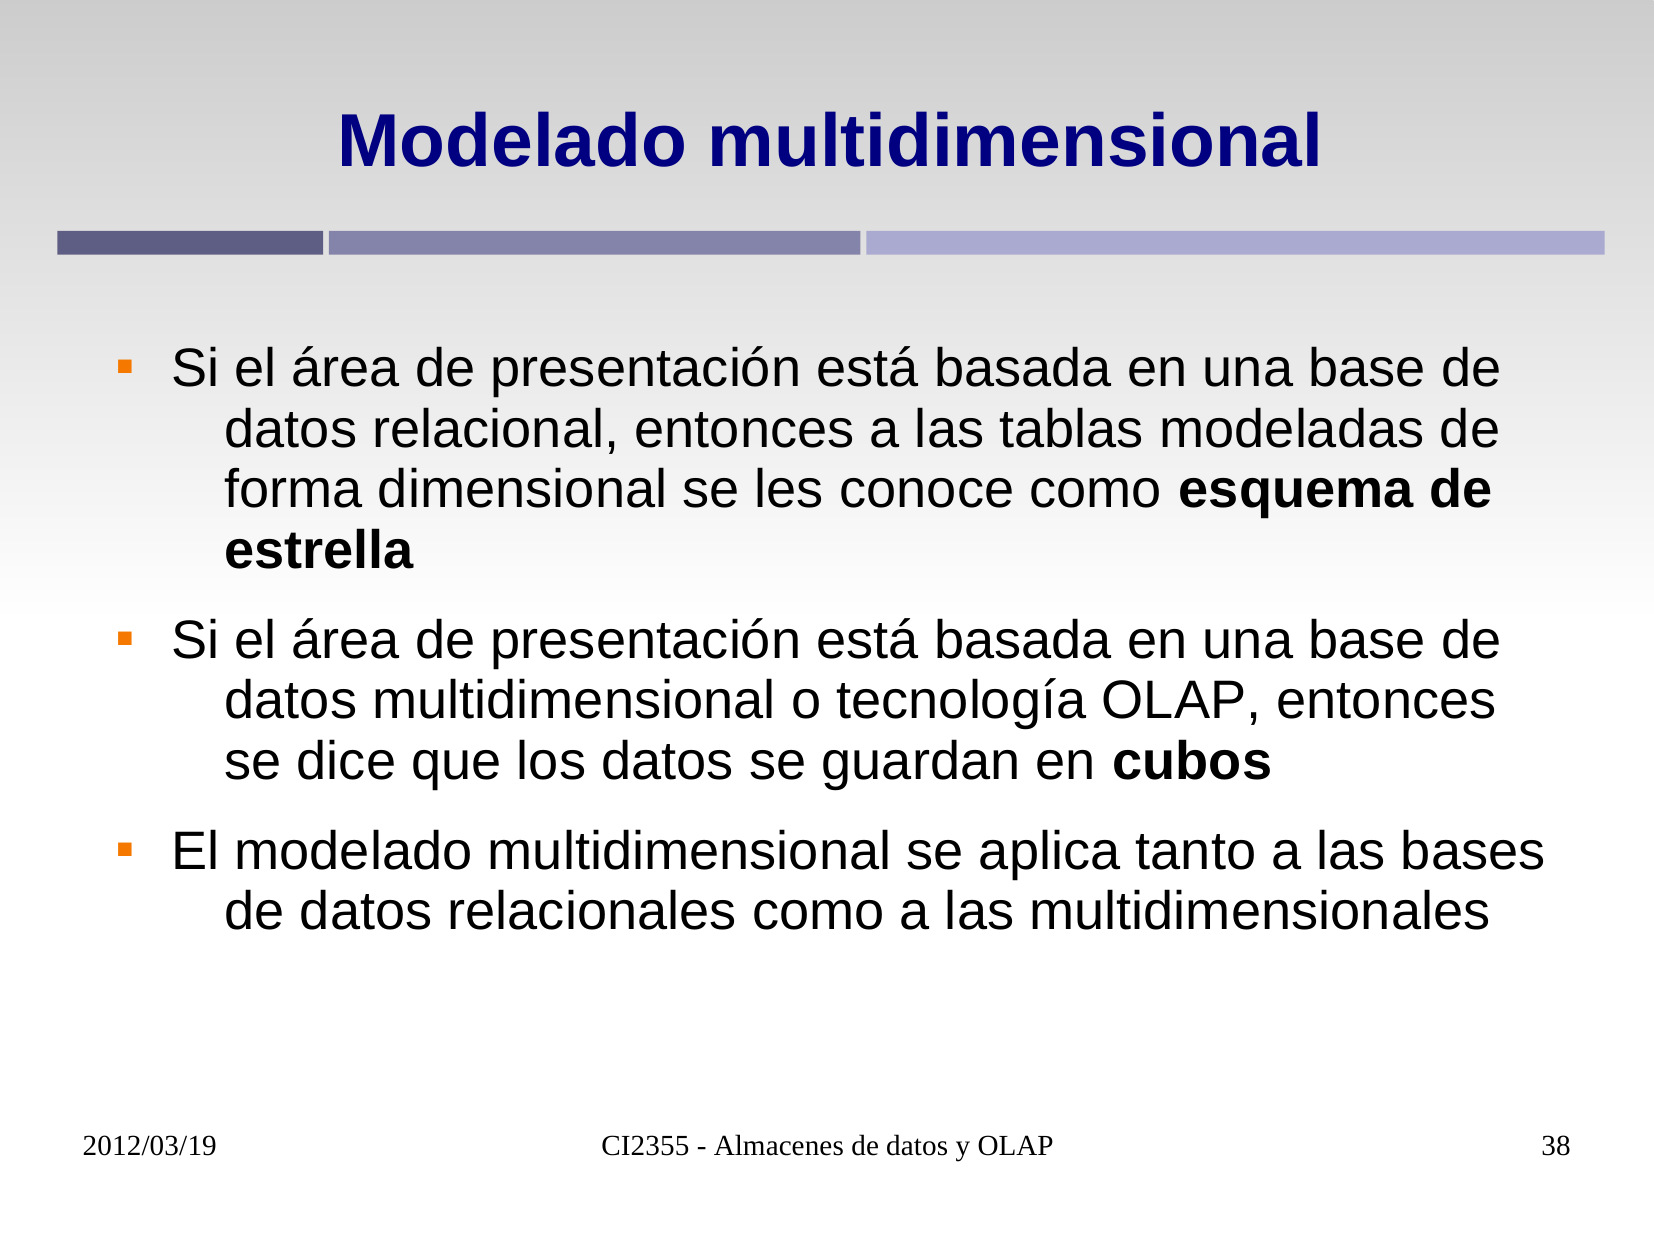

# Modelado multidimensional
Si el área de presentación está basada en una base de datos relacional, entonces a las tablas modeladas de forma dimensional se les conoce como esquema de estrella
Si el área de presentación está basada en una base de datos multidimensional o tecnología OLAP, entonces se dice que los datos se guardan en cubos
El modelado multidimensional se aplica tanto a las bases de datos relacionales como a las multidimensionales
2012/03/19
CI2355 - Almacenes de datos y OLAP
38